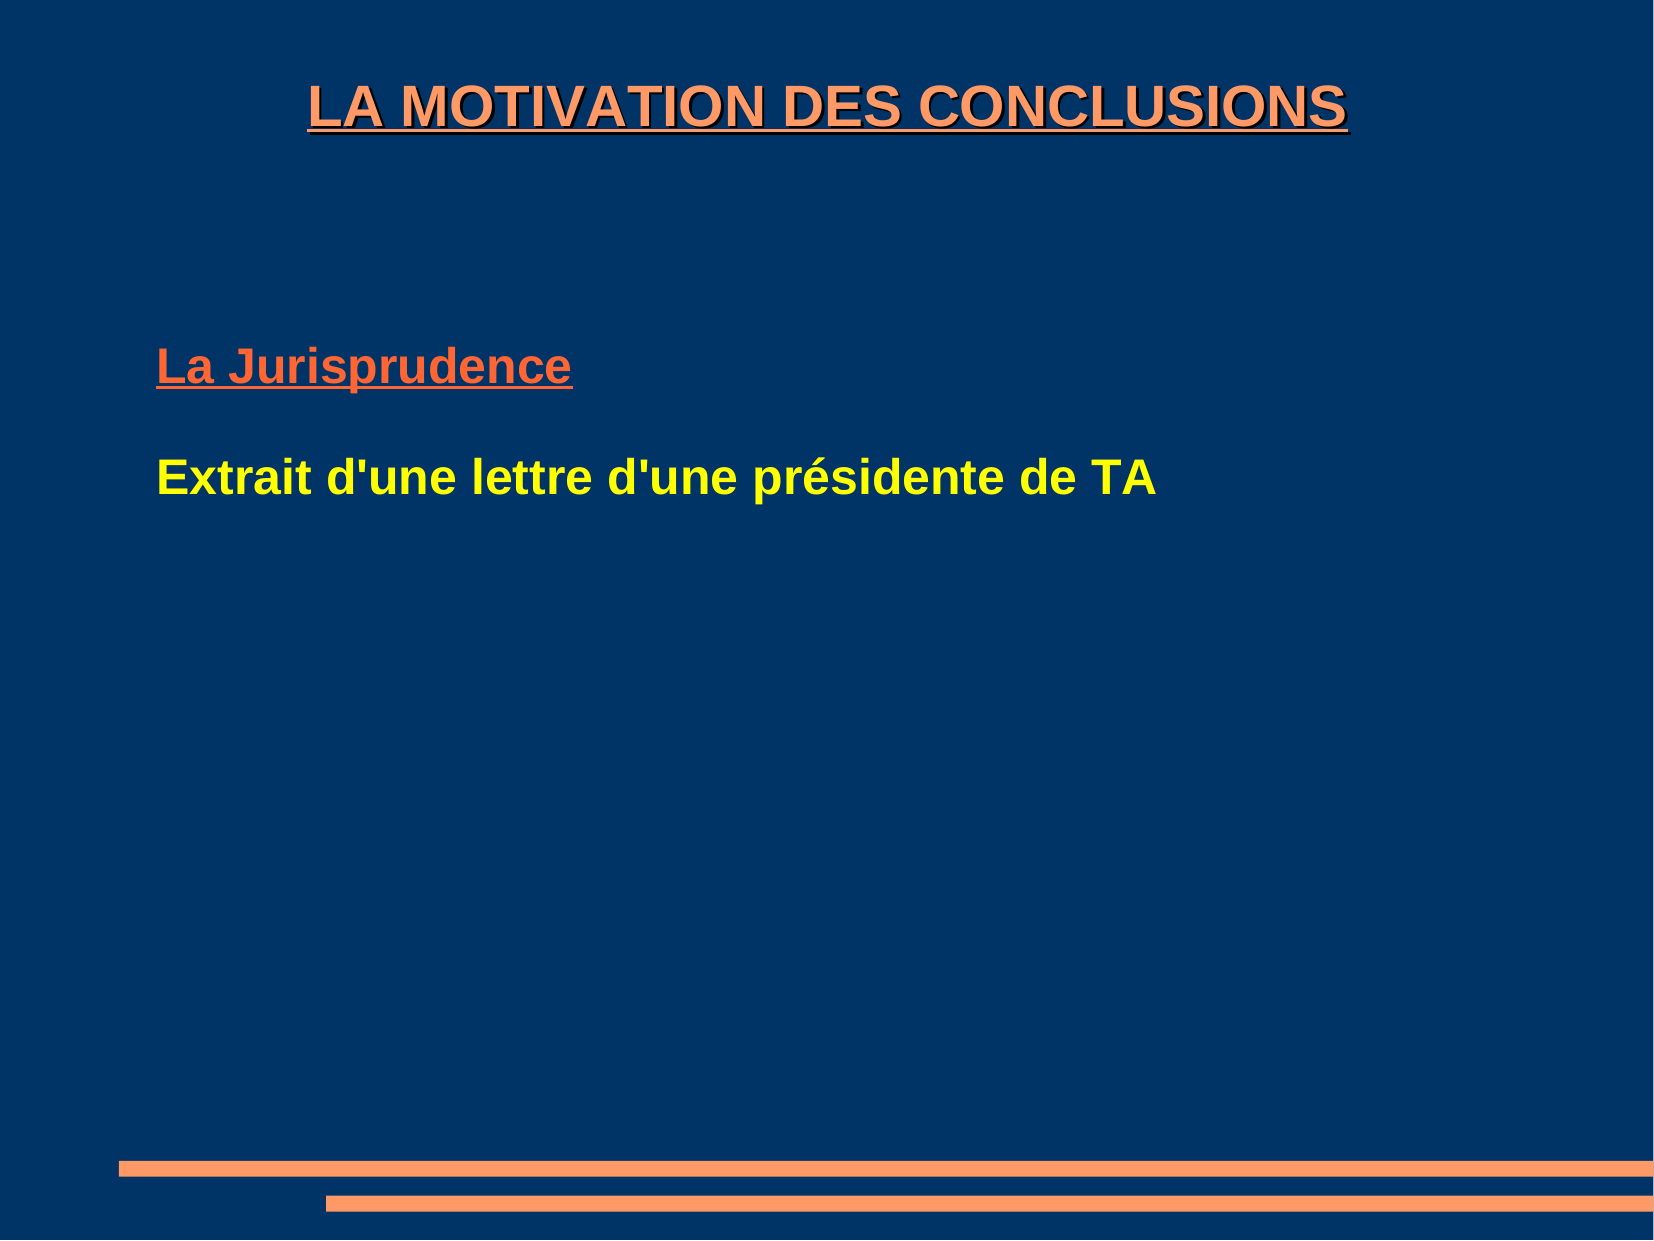

# LA MOTIVATION DES CONCLUSIONS
La Jurisprudence
Extrait d'une lettre d'une présidente de TA